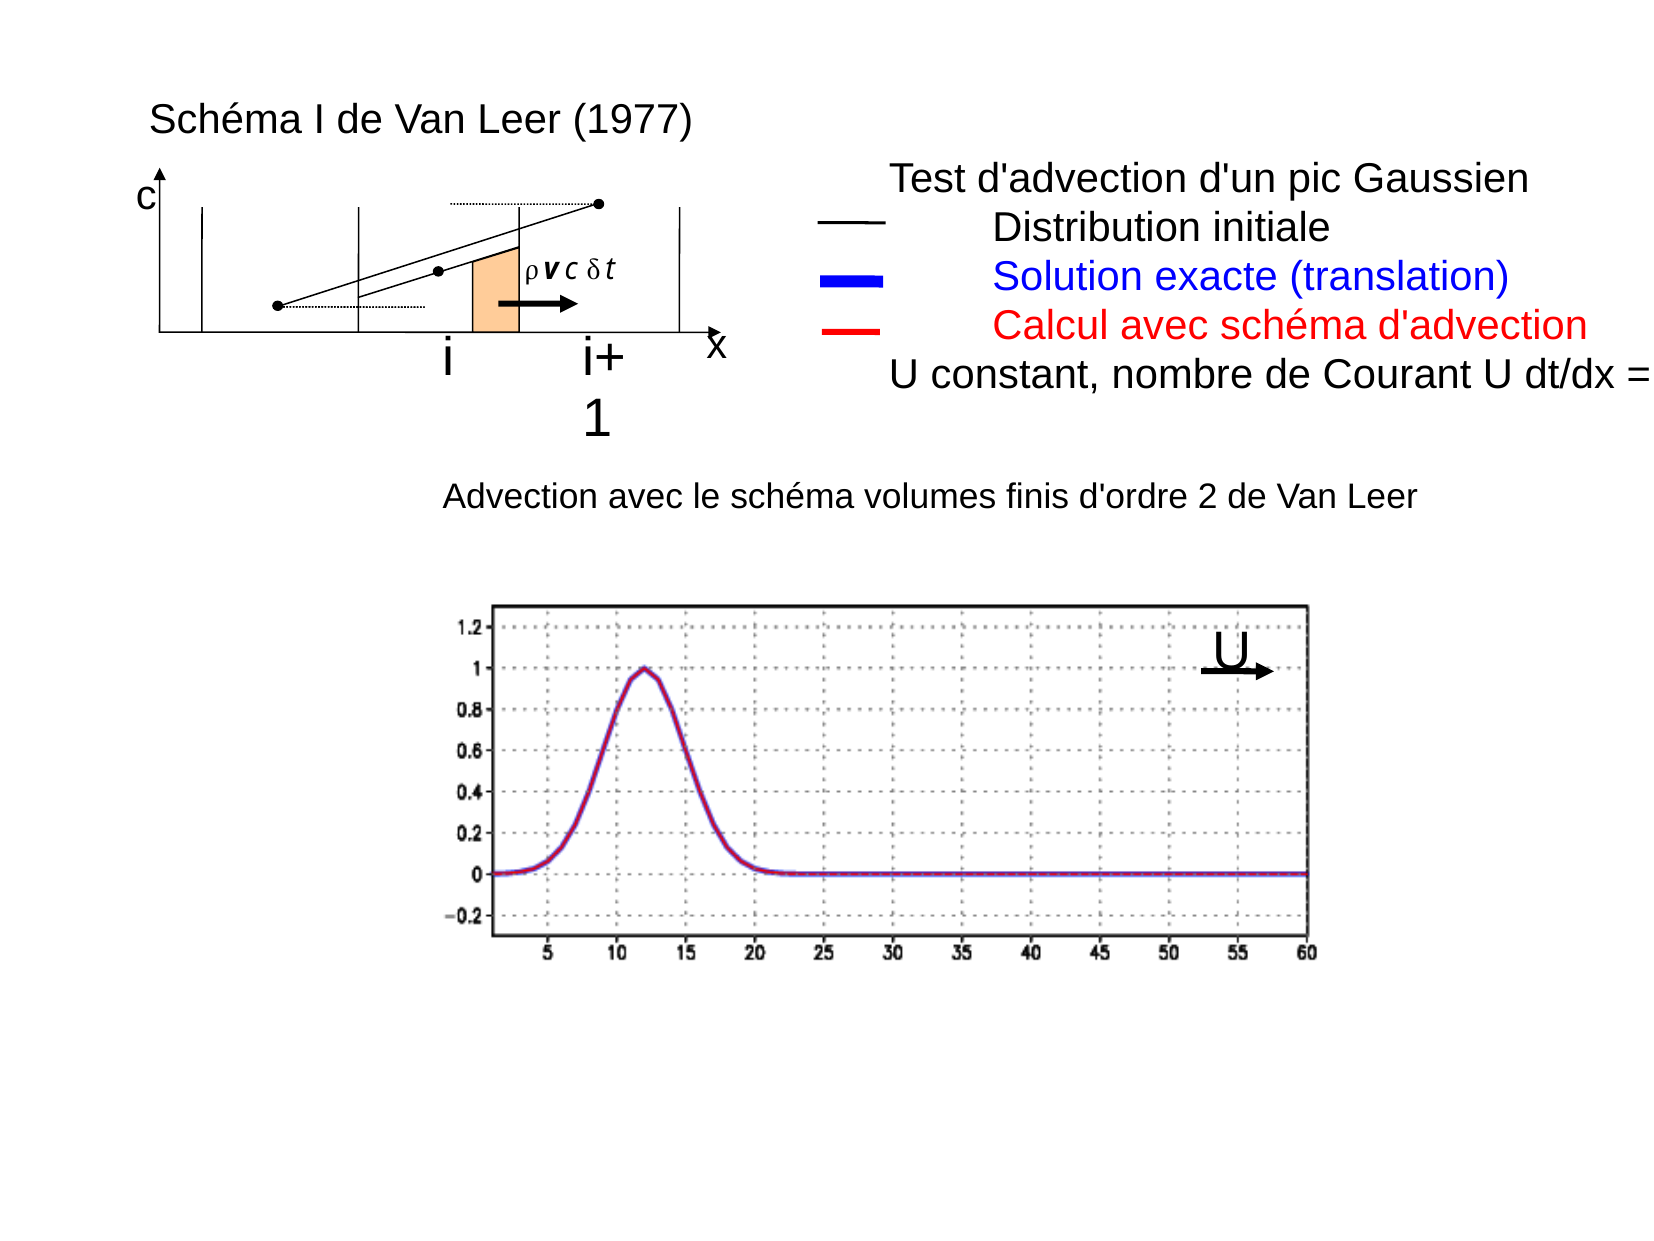

Schéma I de Van Leer (1977)‏
Test d'advection d'un pic Gaussien
 Distribution initiale
 Solution exacte (translation)‏
 Calcul avec schéma d'advection
U constant, nombre de Courant U dt/dx = 0,2
c
x
i
i+1
Advection avec le schéma volumes finis d'ordre 2 de Van Leer
U